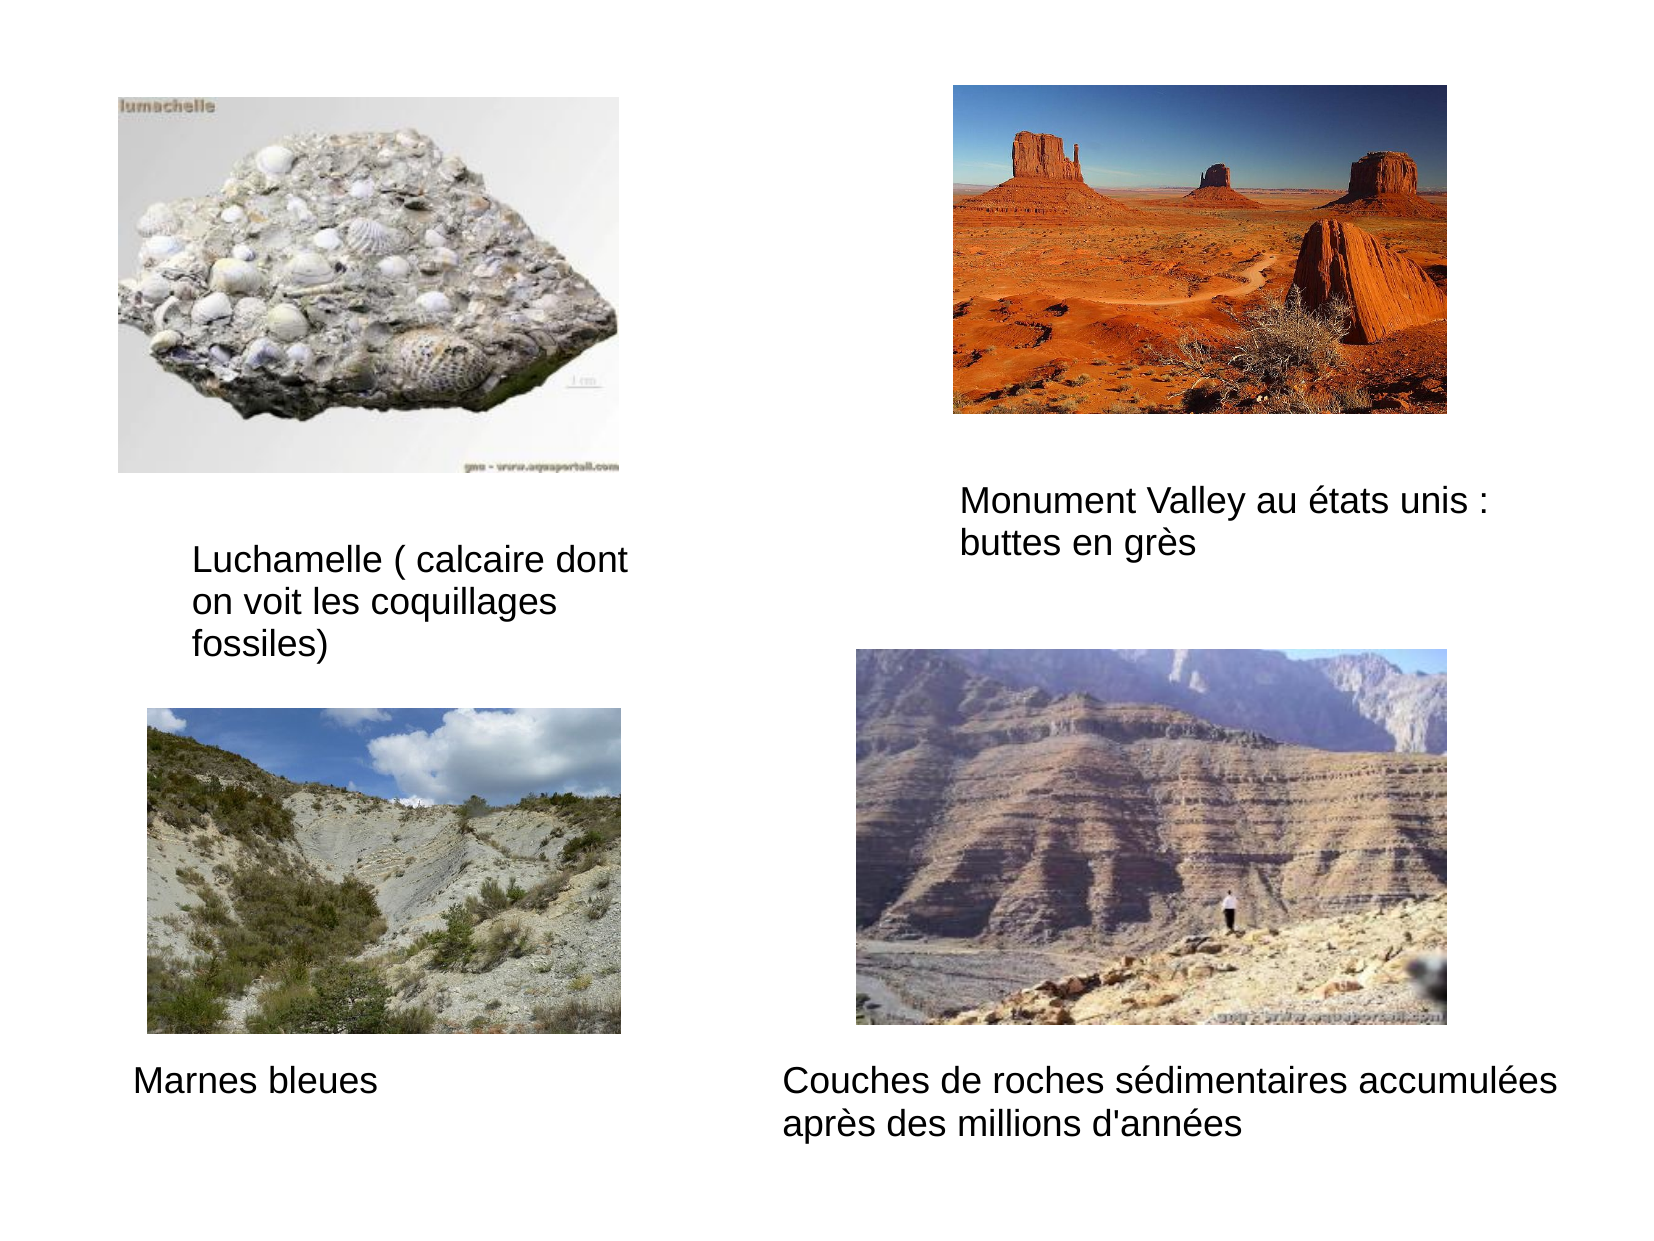

Monument Valley au états unis :
buttes en grès
Luchamelle ( calcaire dont on voit les coquillages fossiles)
Marnes bleues
Couches de roches sédimentaires accumulées
après des millions d'années